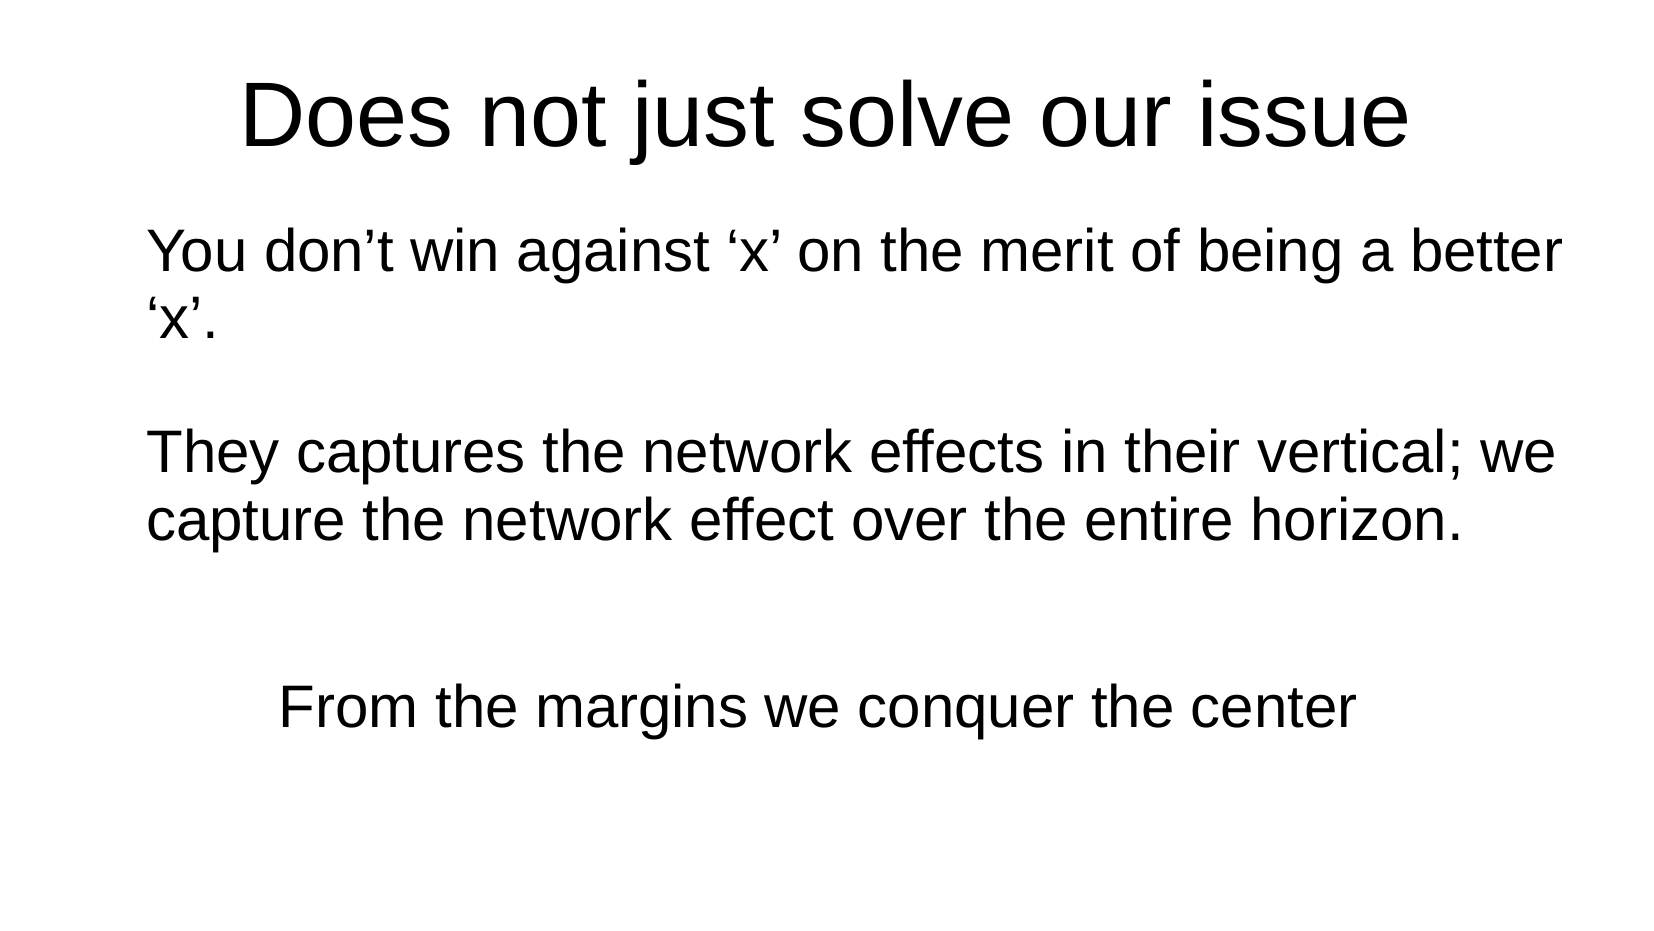

# Does not just solve our issue
You don’t win against ‘x’ on the merit of being a better ‘x’.
They captures the network effects in their vertical; we capture the network effect over the entire horizon.
From the margins we conquer the center